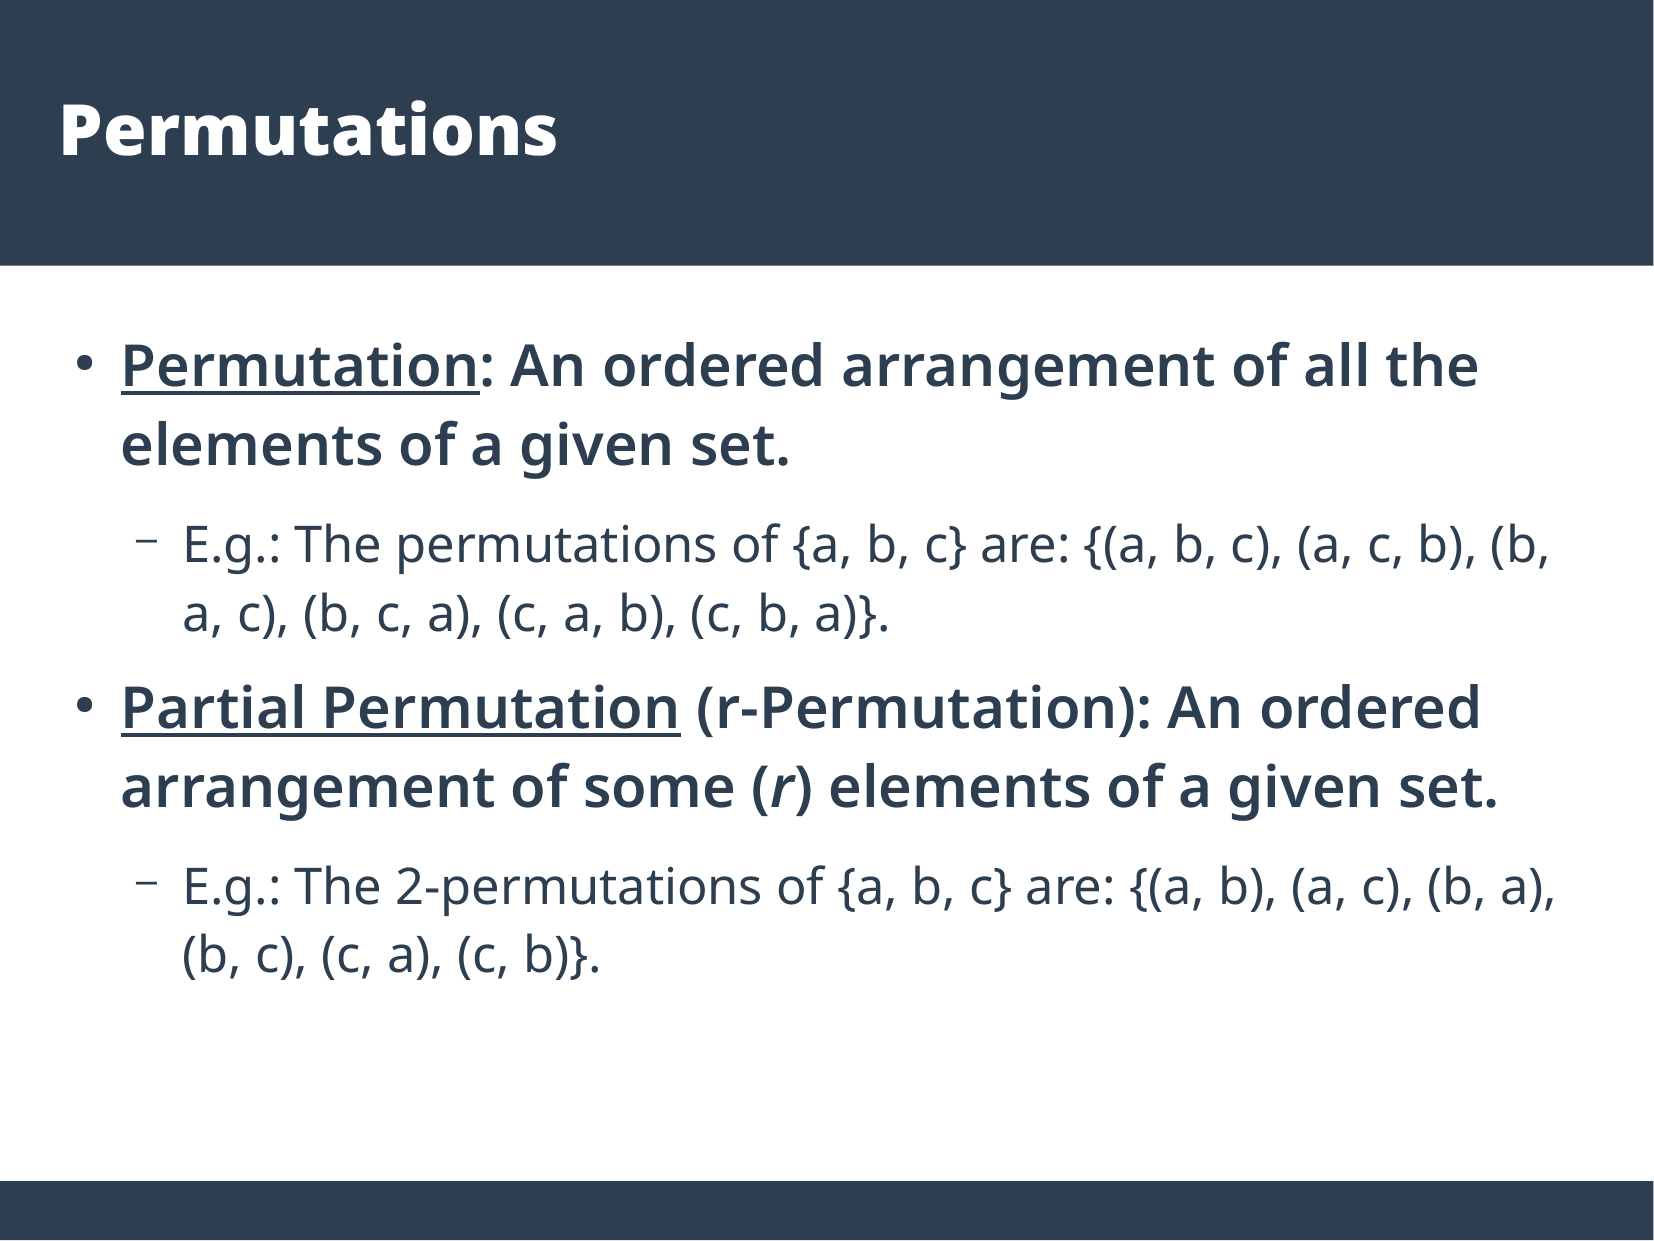

# Permutations
Permutation: An ordered arrangement of all the elements of a given set.
E.g.: The permutations of {a, b, c} are: {(a, b, c), (a, c, b), (b, a, c), (b, c, a), (c, a, b), (c, b, a)}.
Partial Permutation (r-Permutation): An ordered arrangement of some (r) elements of a given set.
E.g.: The 2-permutations of {a, b, c} are: {(a, b), (a, c), (b, a), (b, c), (c, a), (c, b)}.